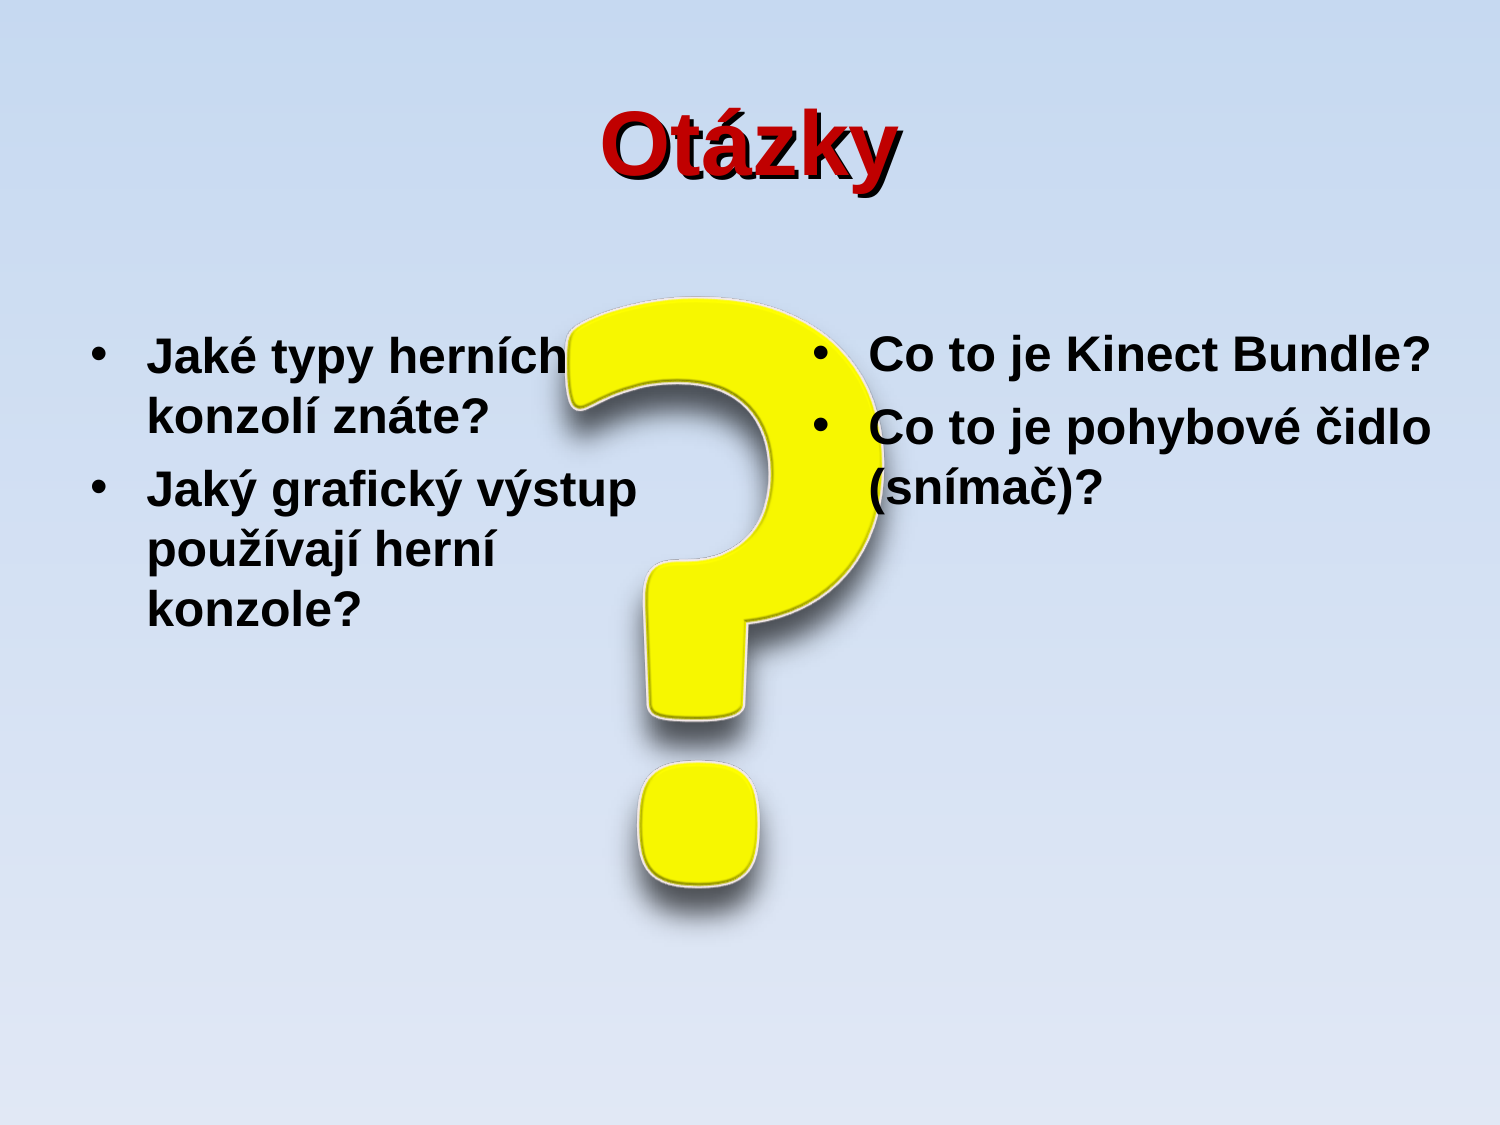

# Otázky
Co to je Kinect Bundle?
Co to je pohybové čidlo (snímač)?
Jaké typy herních konzolí znáte?
Jaký grafický výstup používají herní konzole?